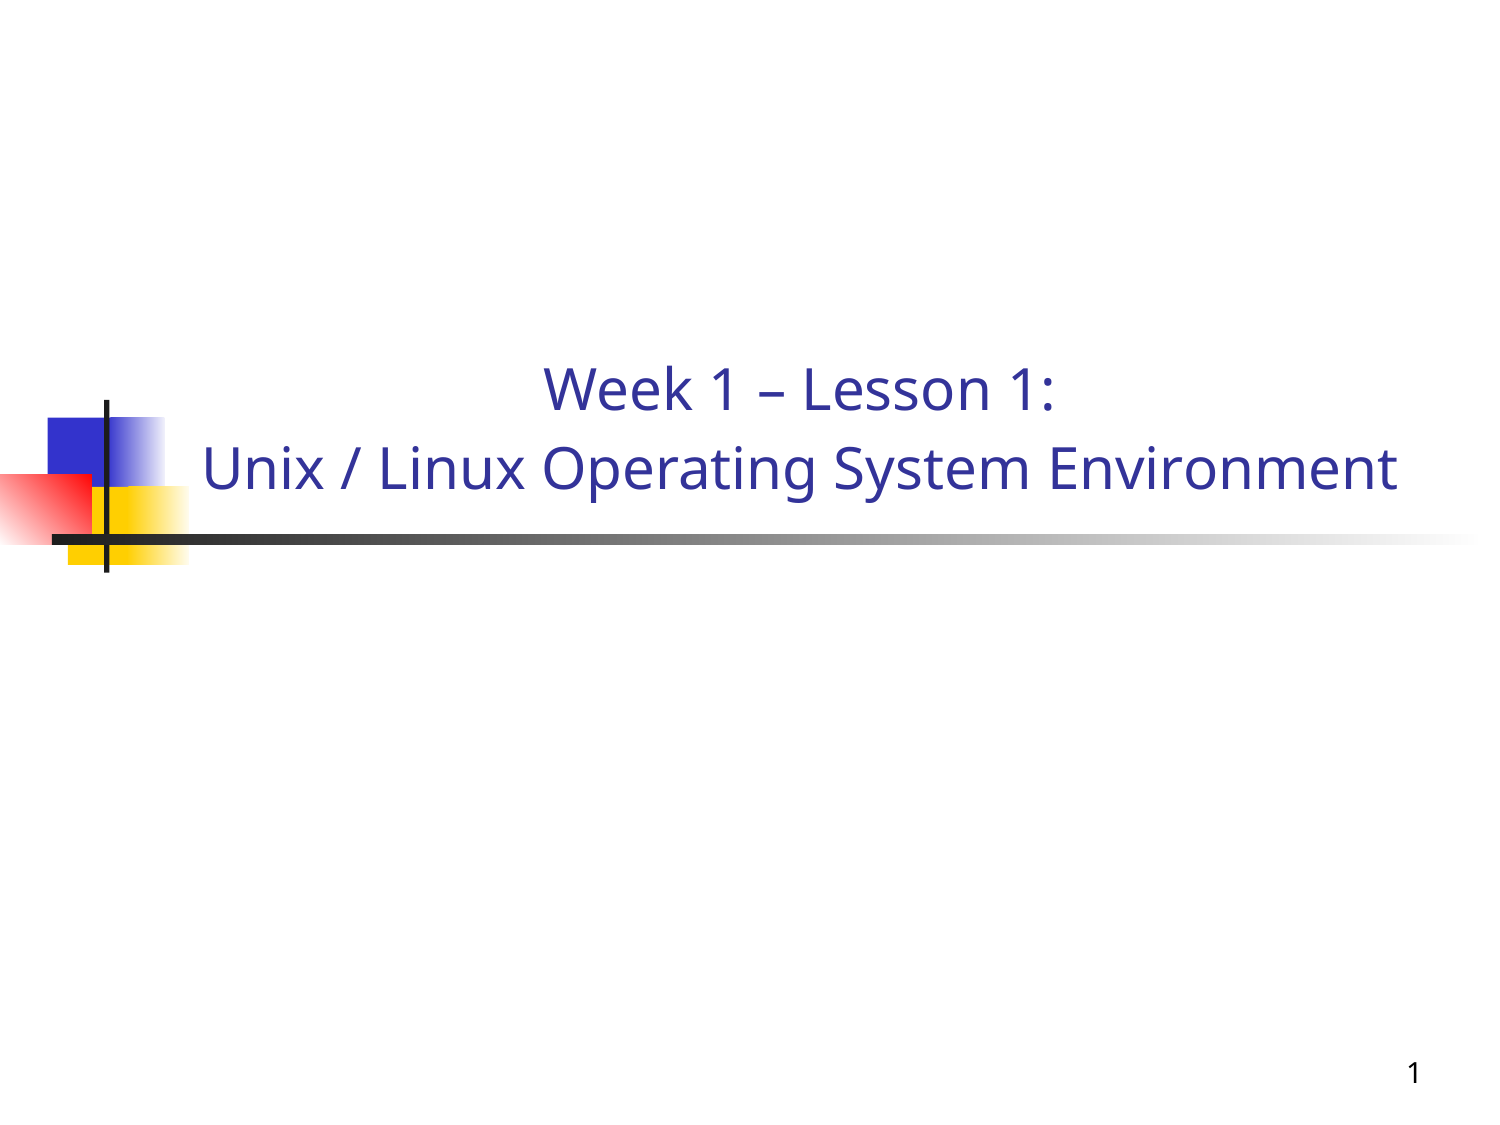

# Week 1 – Lesson 1: Unix / Linux Operating System Environment
1